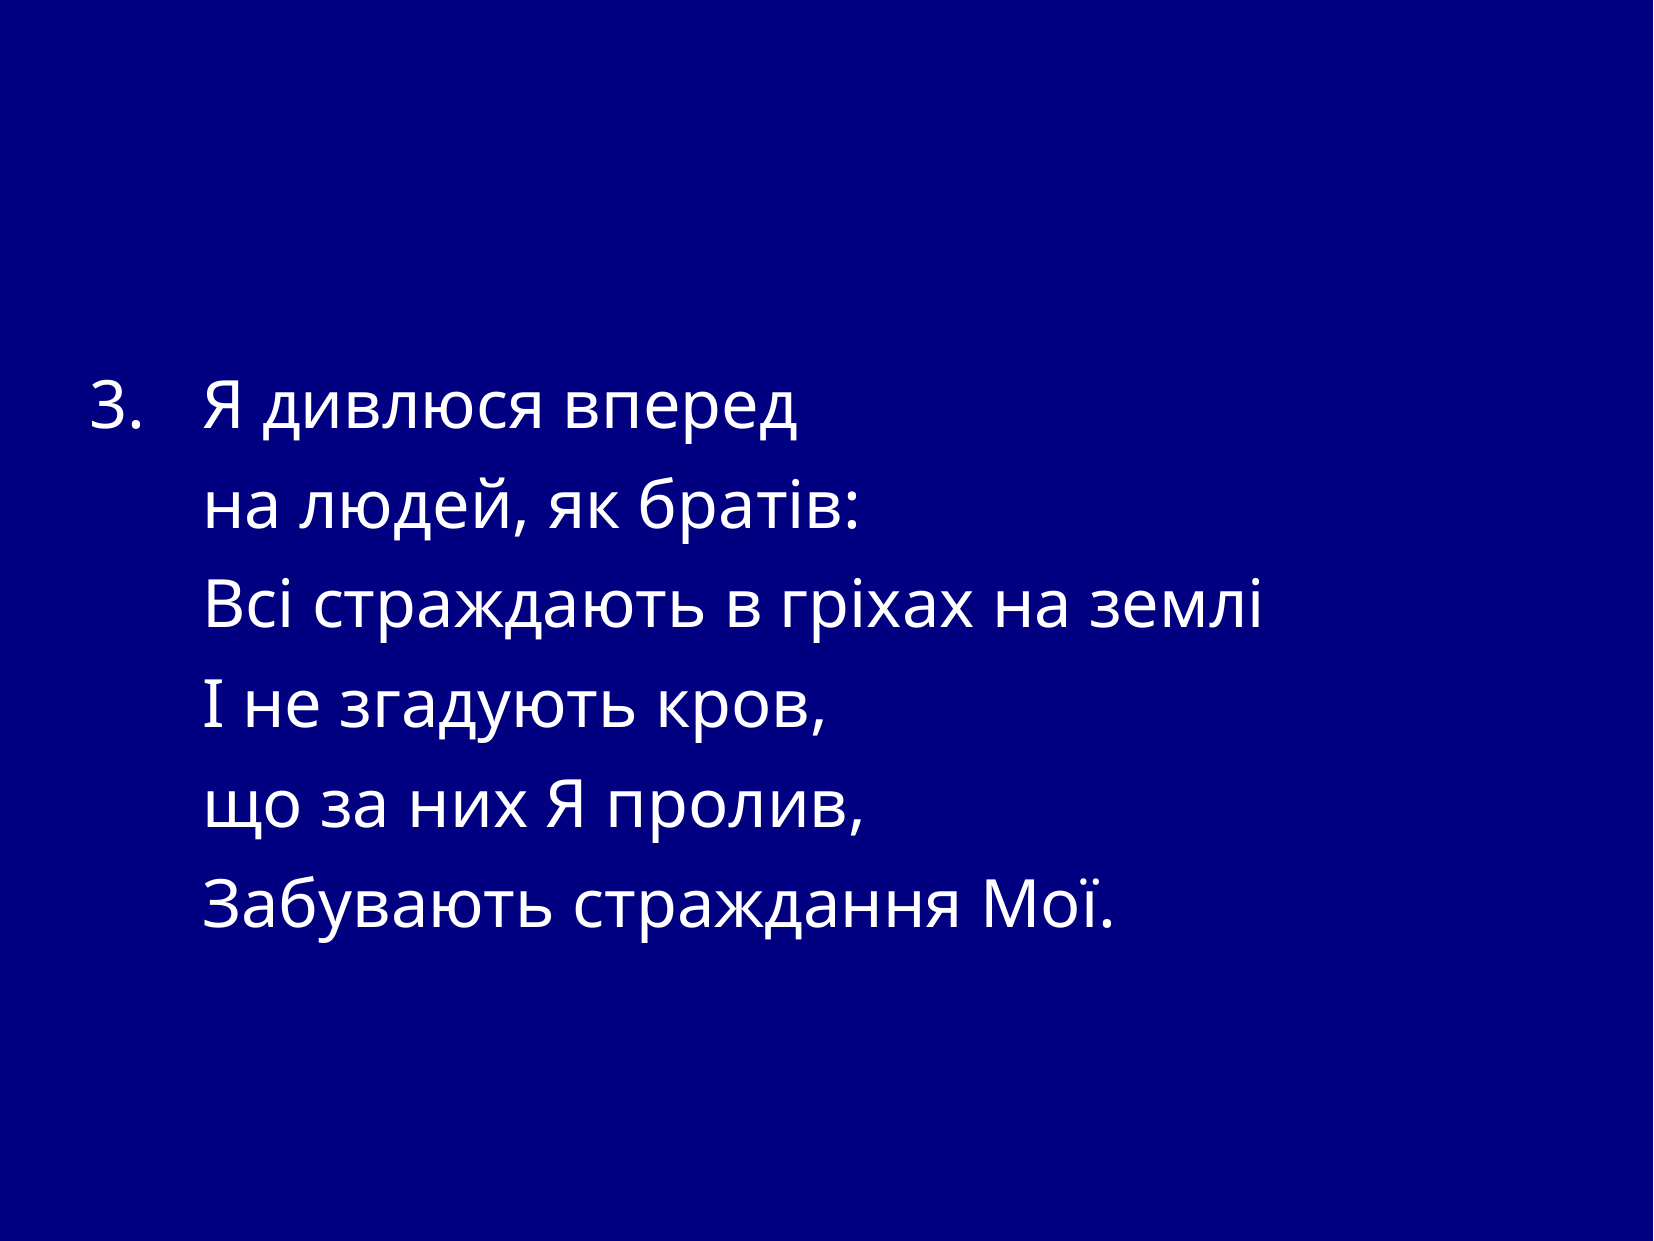

3.	Я дивлюся вперед
	на людей, як братів:
	Всі страждають в гріхах на землі
	І не згадують кров,
	що за них Я пролив,
	Забувають страждання Мої.